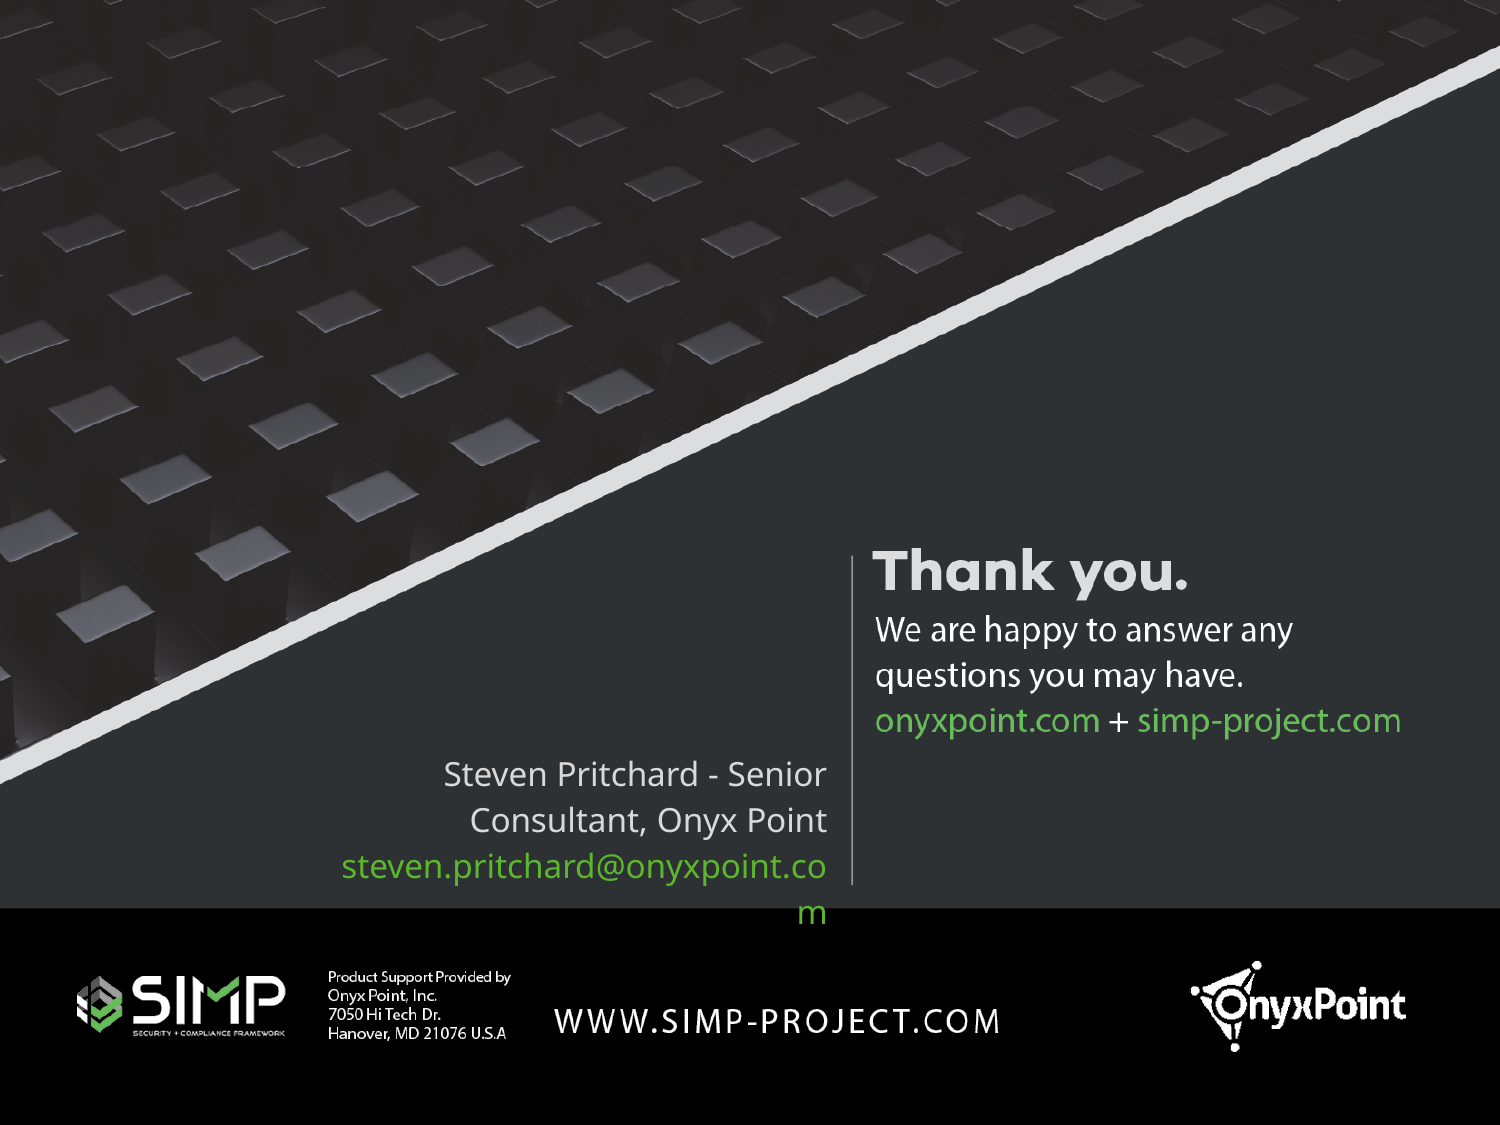

LESSONS
LEARNED
Steven Pritchard - Senior Consultant, Onyx Point
steven.pritchard@onyxpoint.com